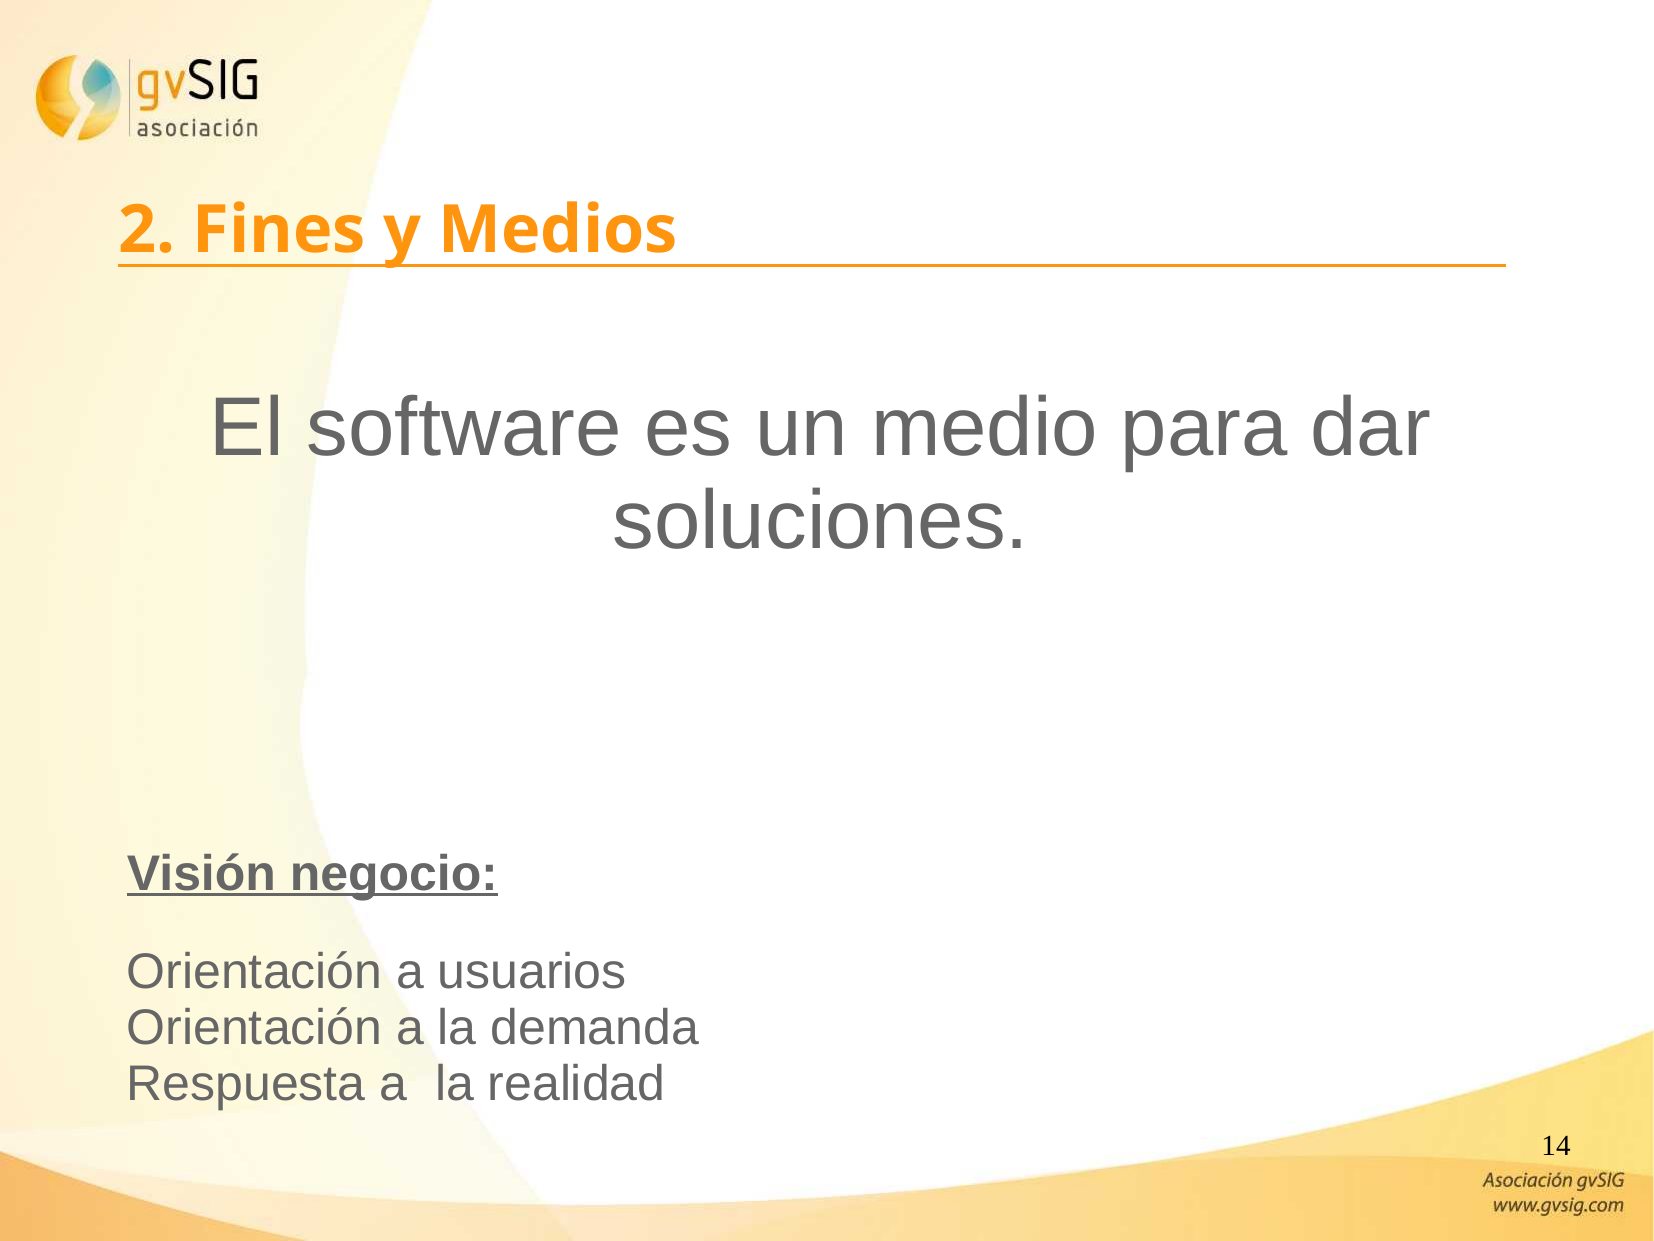

# 2. Fines y Medios
El software es un medio para dar soluciones.
Visión negocio:
Orientación a usuarios
Orientación a la demanda
Respuesta a la realidad
14